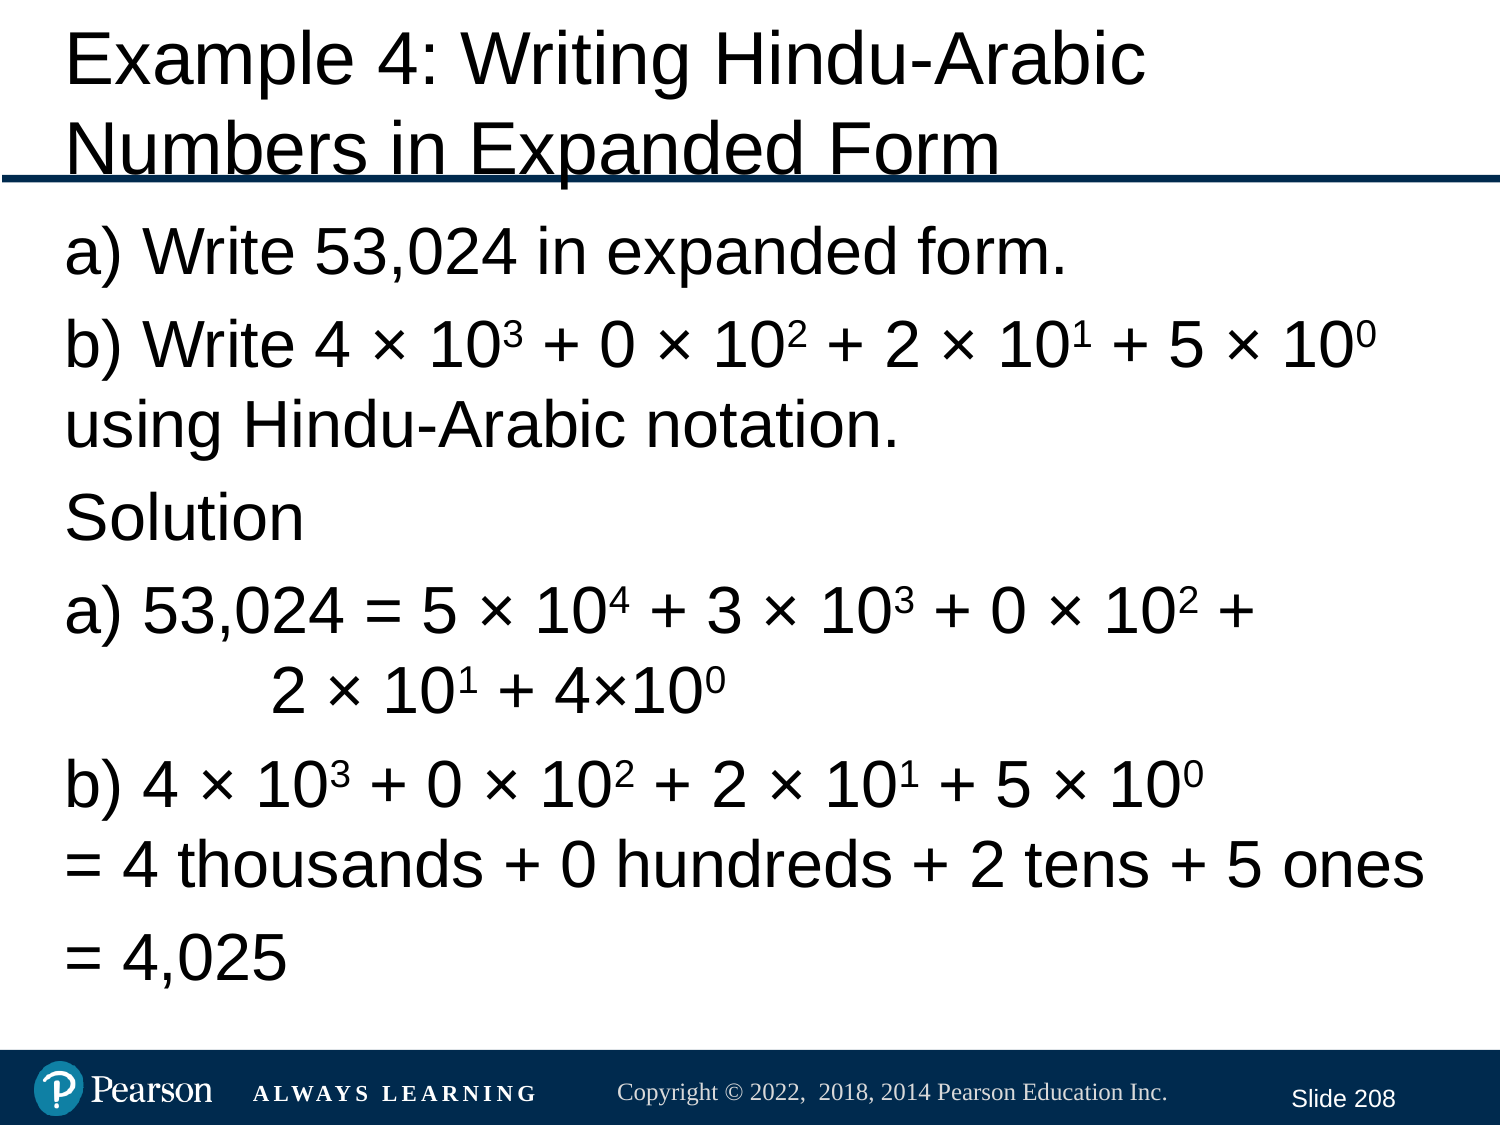

# Example 4: Writing Hindu-Arabic Numbers in Expanded Form
a) Write 53,024 in expanded form.
b) Write 4 × 103 + 0 × 102 + 2 × 101 + 5 × 100 using Hindu-Arabic notation.
Solution
a) 53,024 = 5 × 104 + 3 × 103 + 0 × 102 +
		 2 × 101 + 4×100
b) 4 × 103 + 0 × 102 + 2 × 101 + 5 × 100
= 4 thousands + 0 hundreds + 2 tens + 5 ones
= 4,025